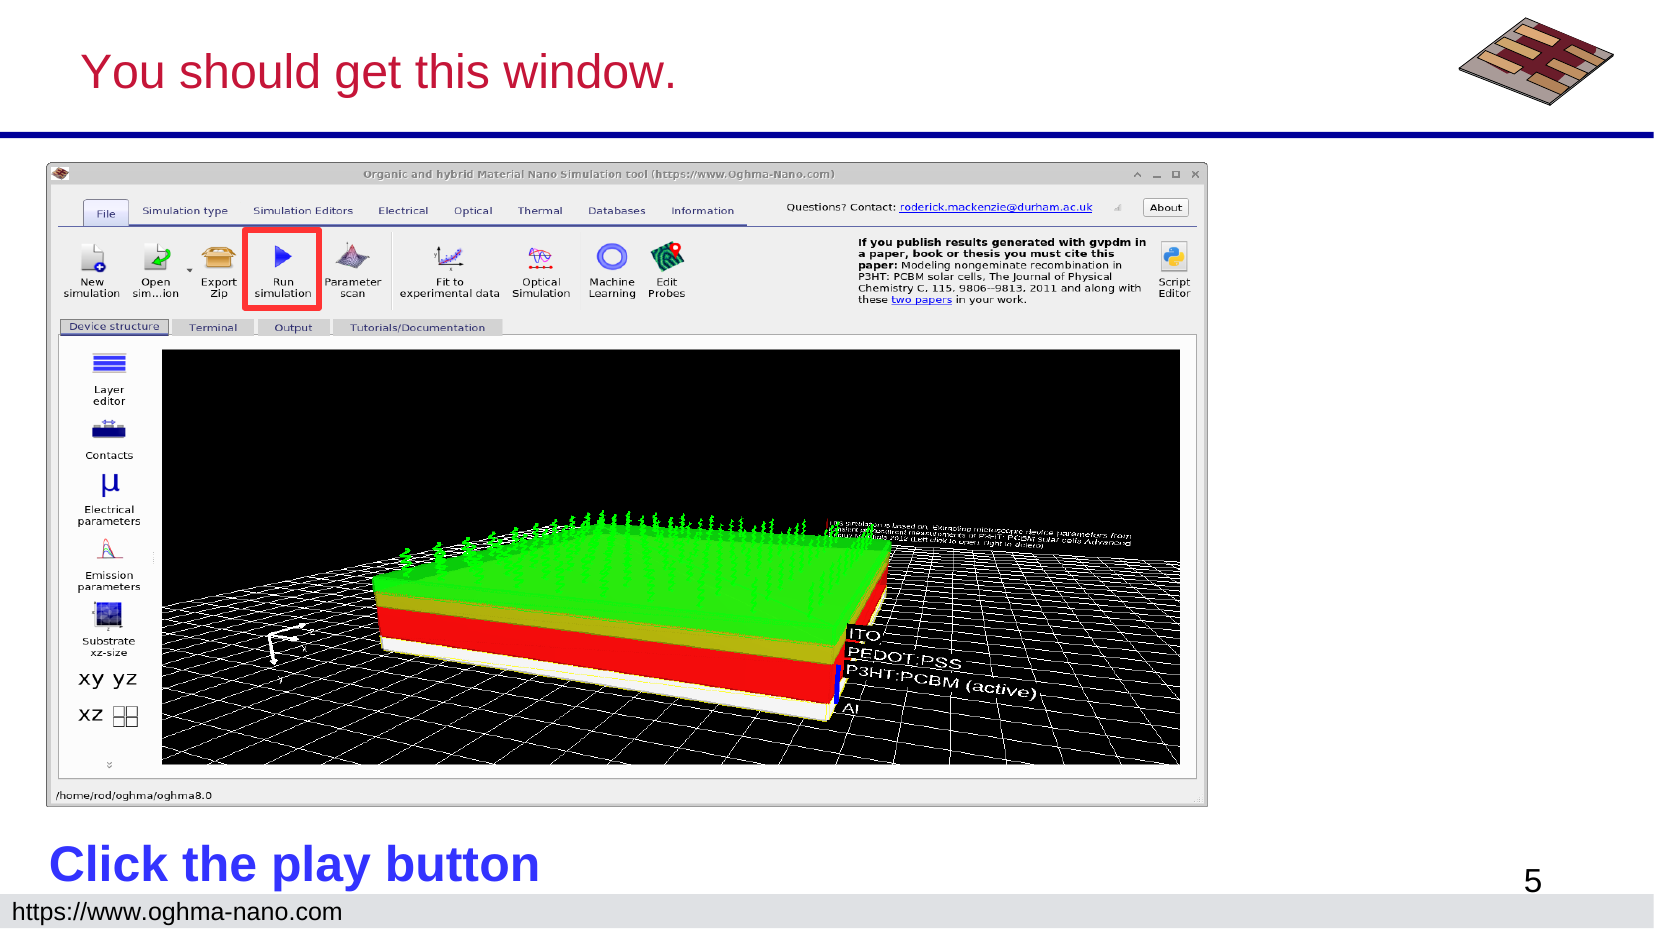

# You should get this window.
Click the play button